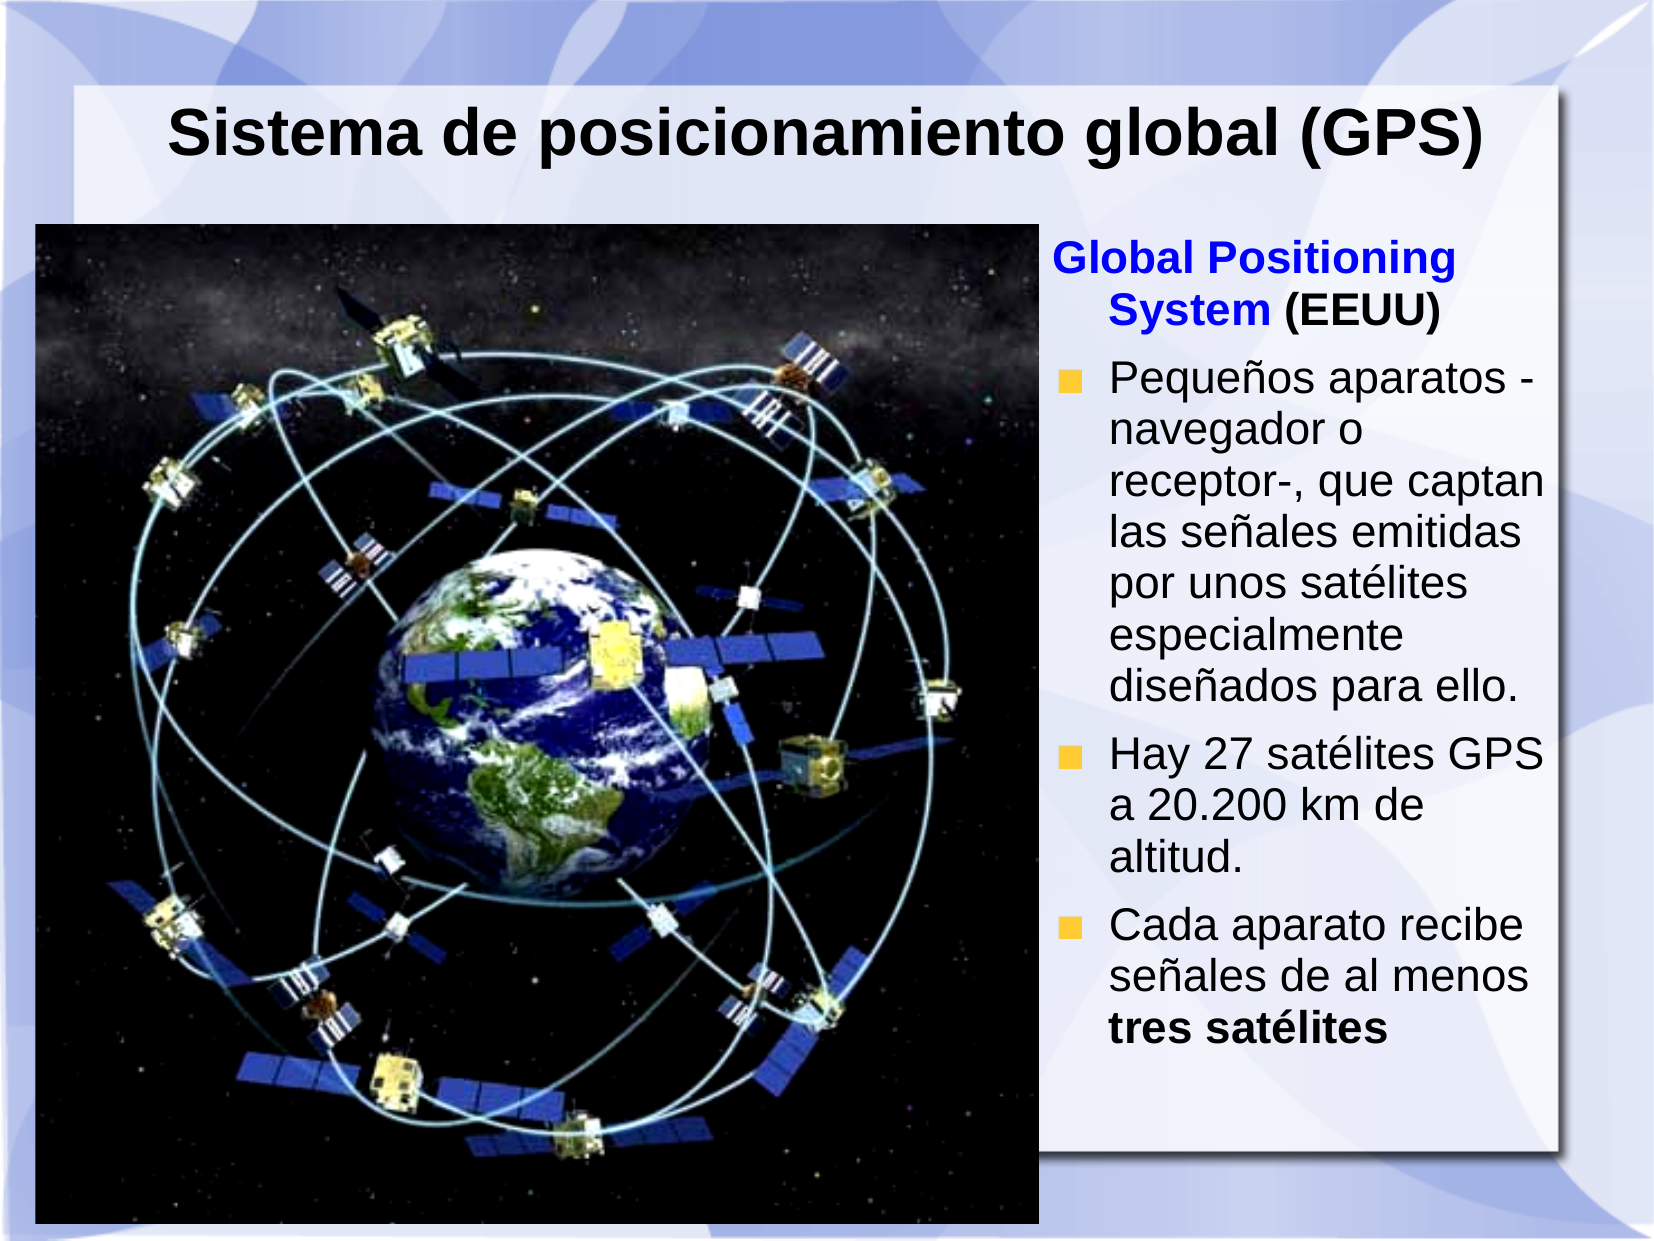

# Sistema de posicionamiento global (GPS)
Global Positioning System (EEUU)
Pequeños aparatos -navegador o receptor-, que captan las señales emitidas por unos satélites especialmente diseñados para ello.
Hay 27 satélites GPS a 20.200 km de altitud.
Cada aparato recibe señales de al menos tres satélites